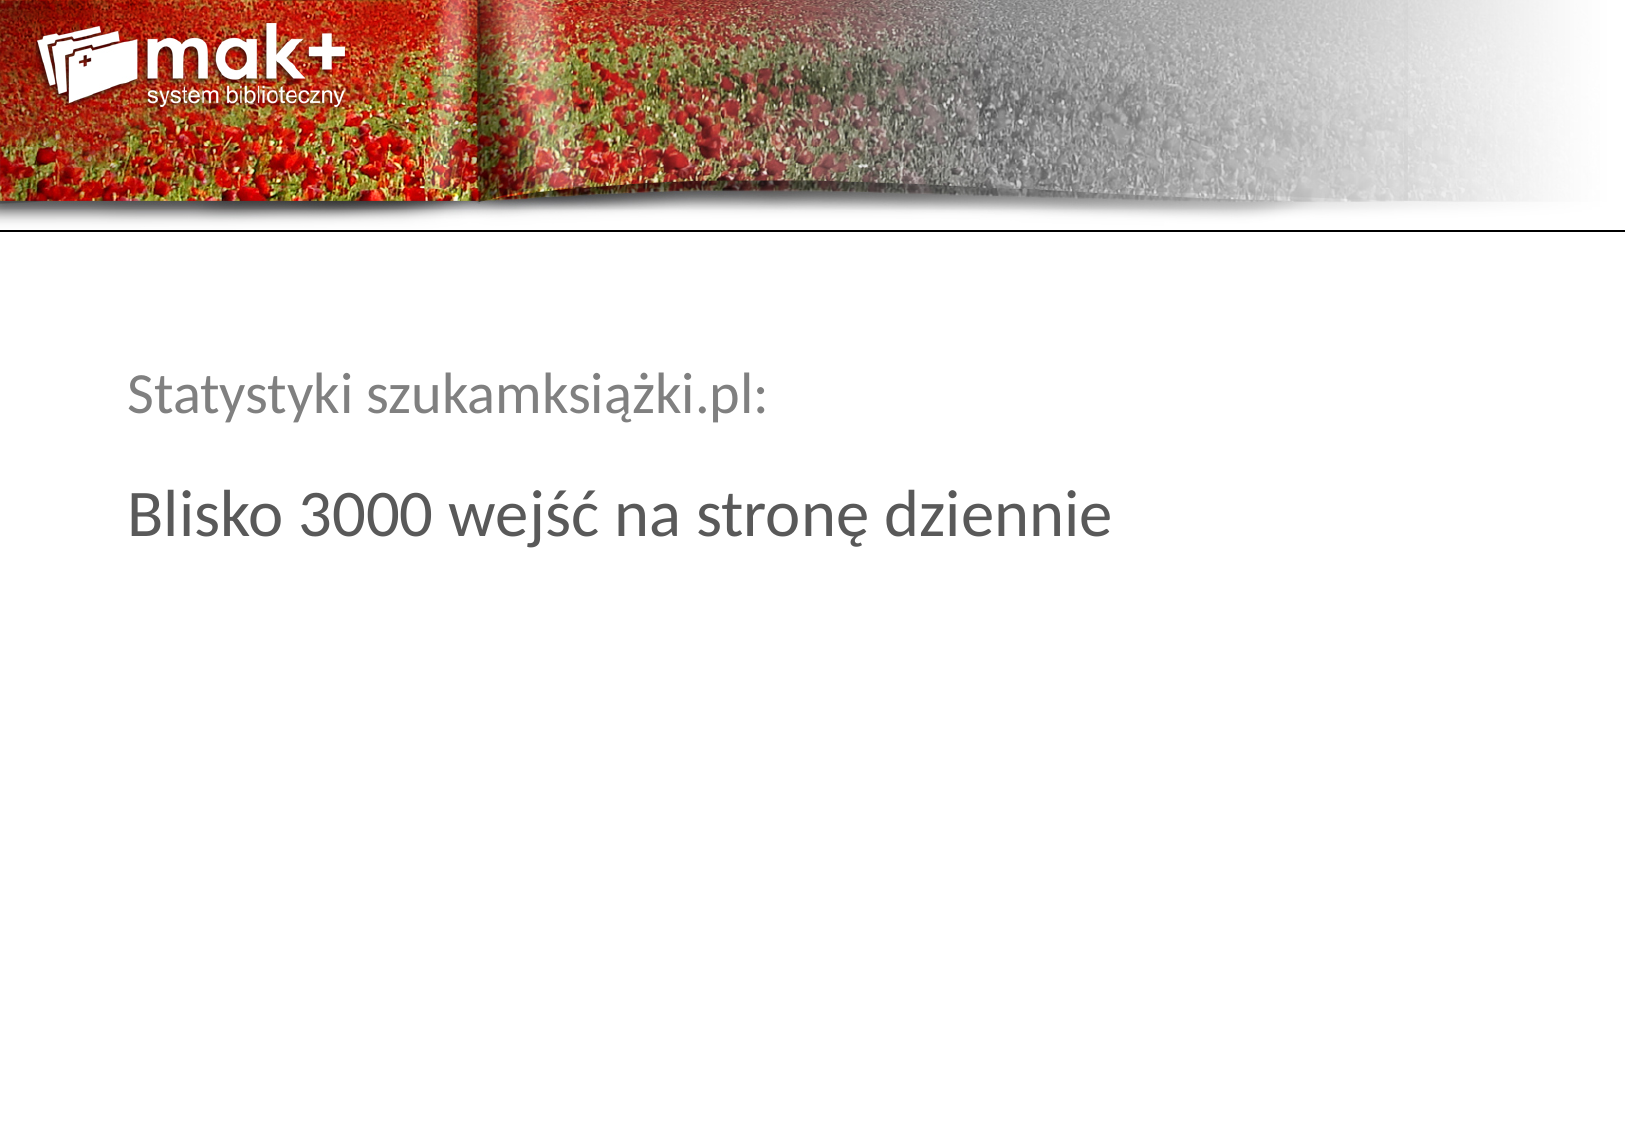

Statystyki szukamksiążki.pl:
Blisko 3000 wejść na stronę dziennie